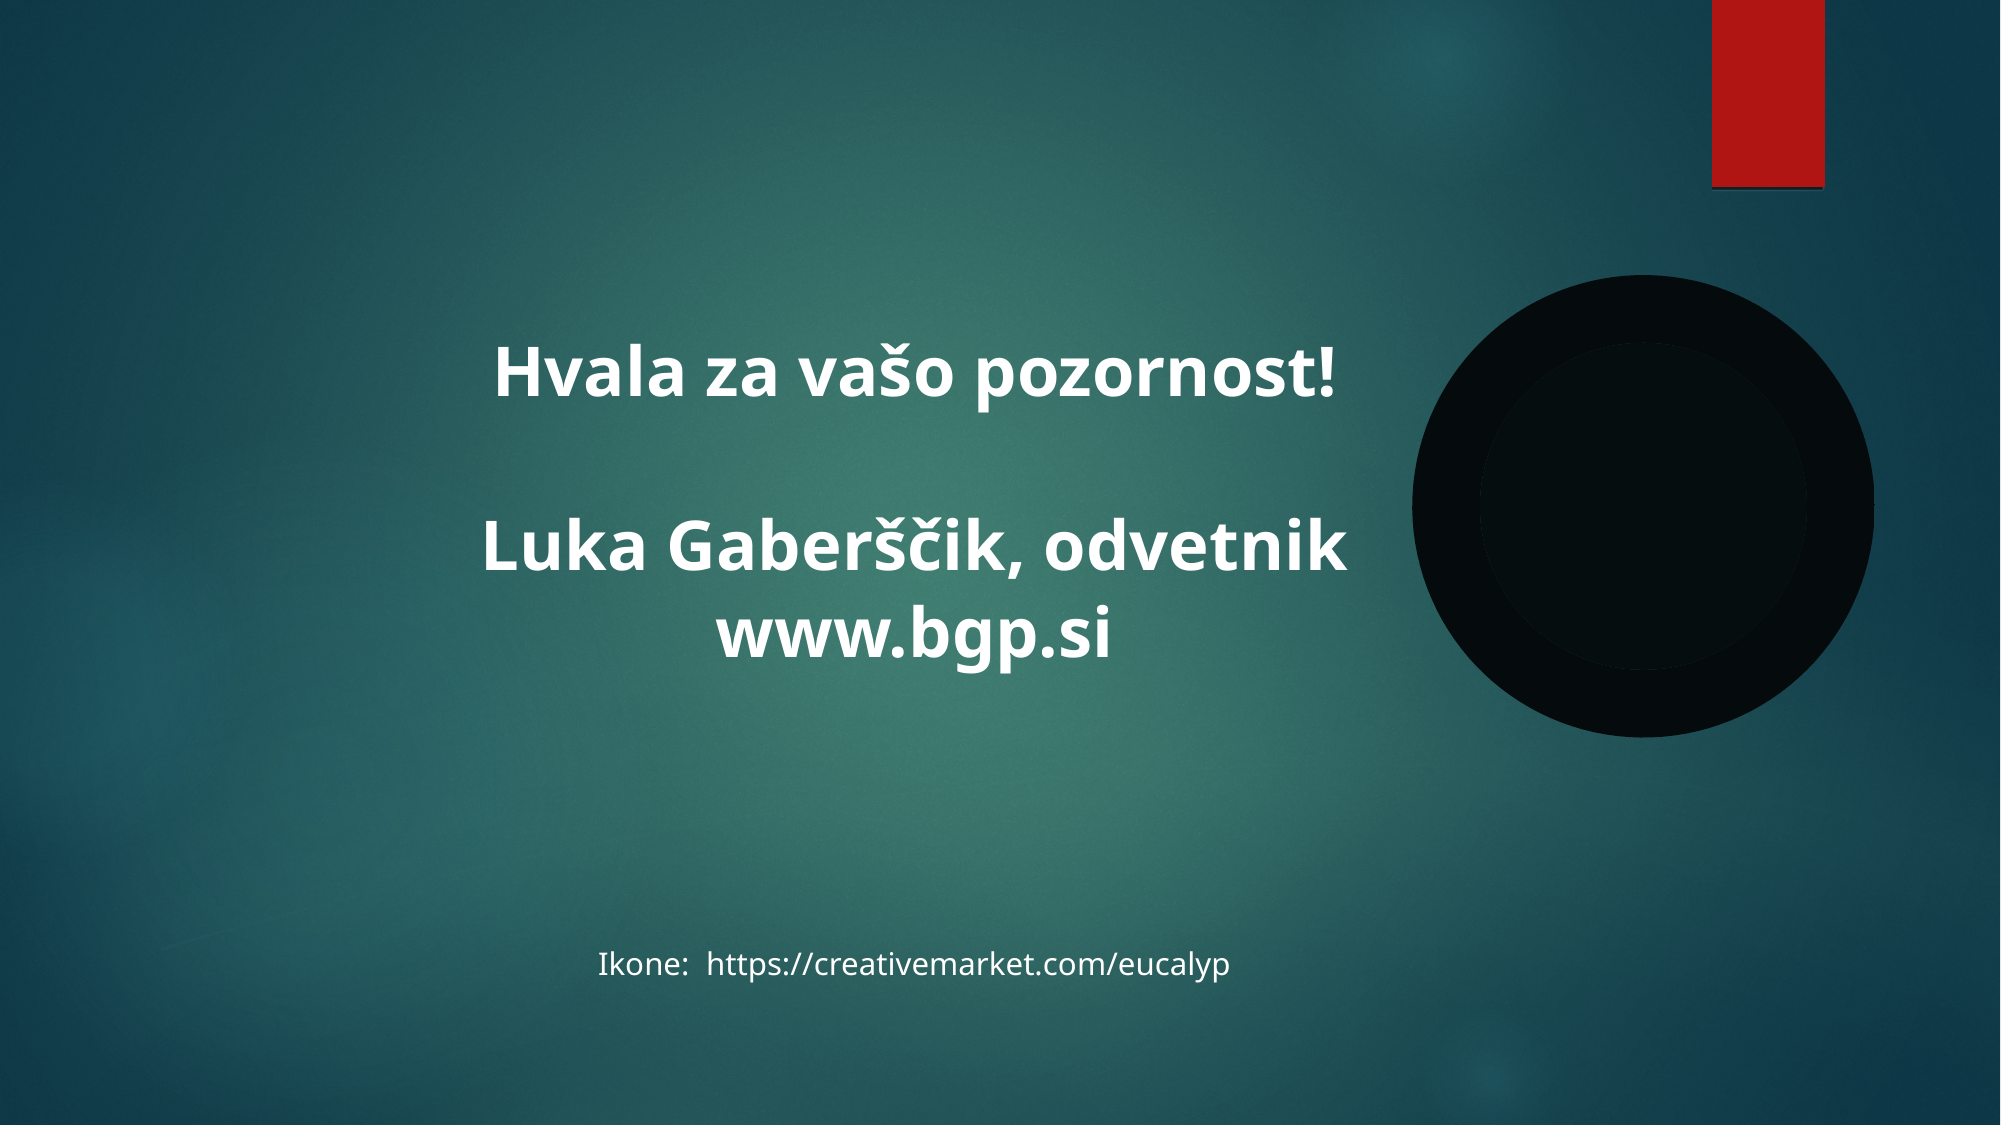

#
Hvala za vašo pozornost!
Luka Gaberščik, odvetnik
www.bgp.si
Ikone: https://creativemarket.com/eucalyp